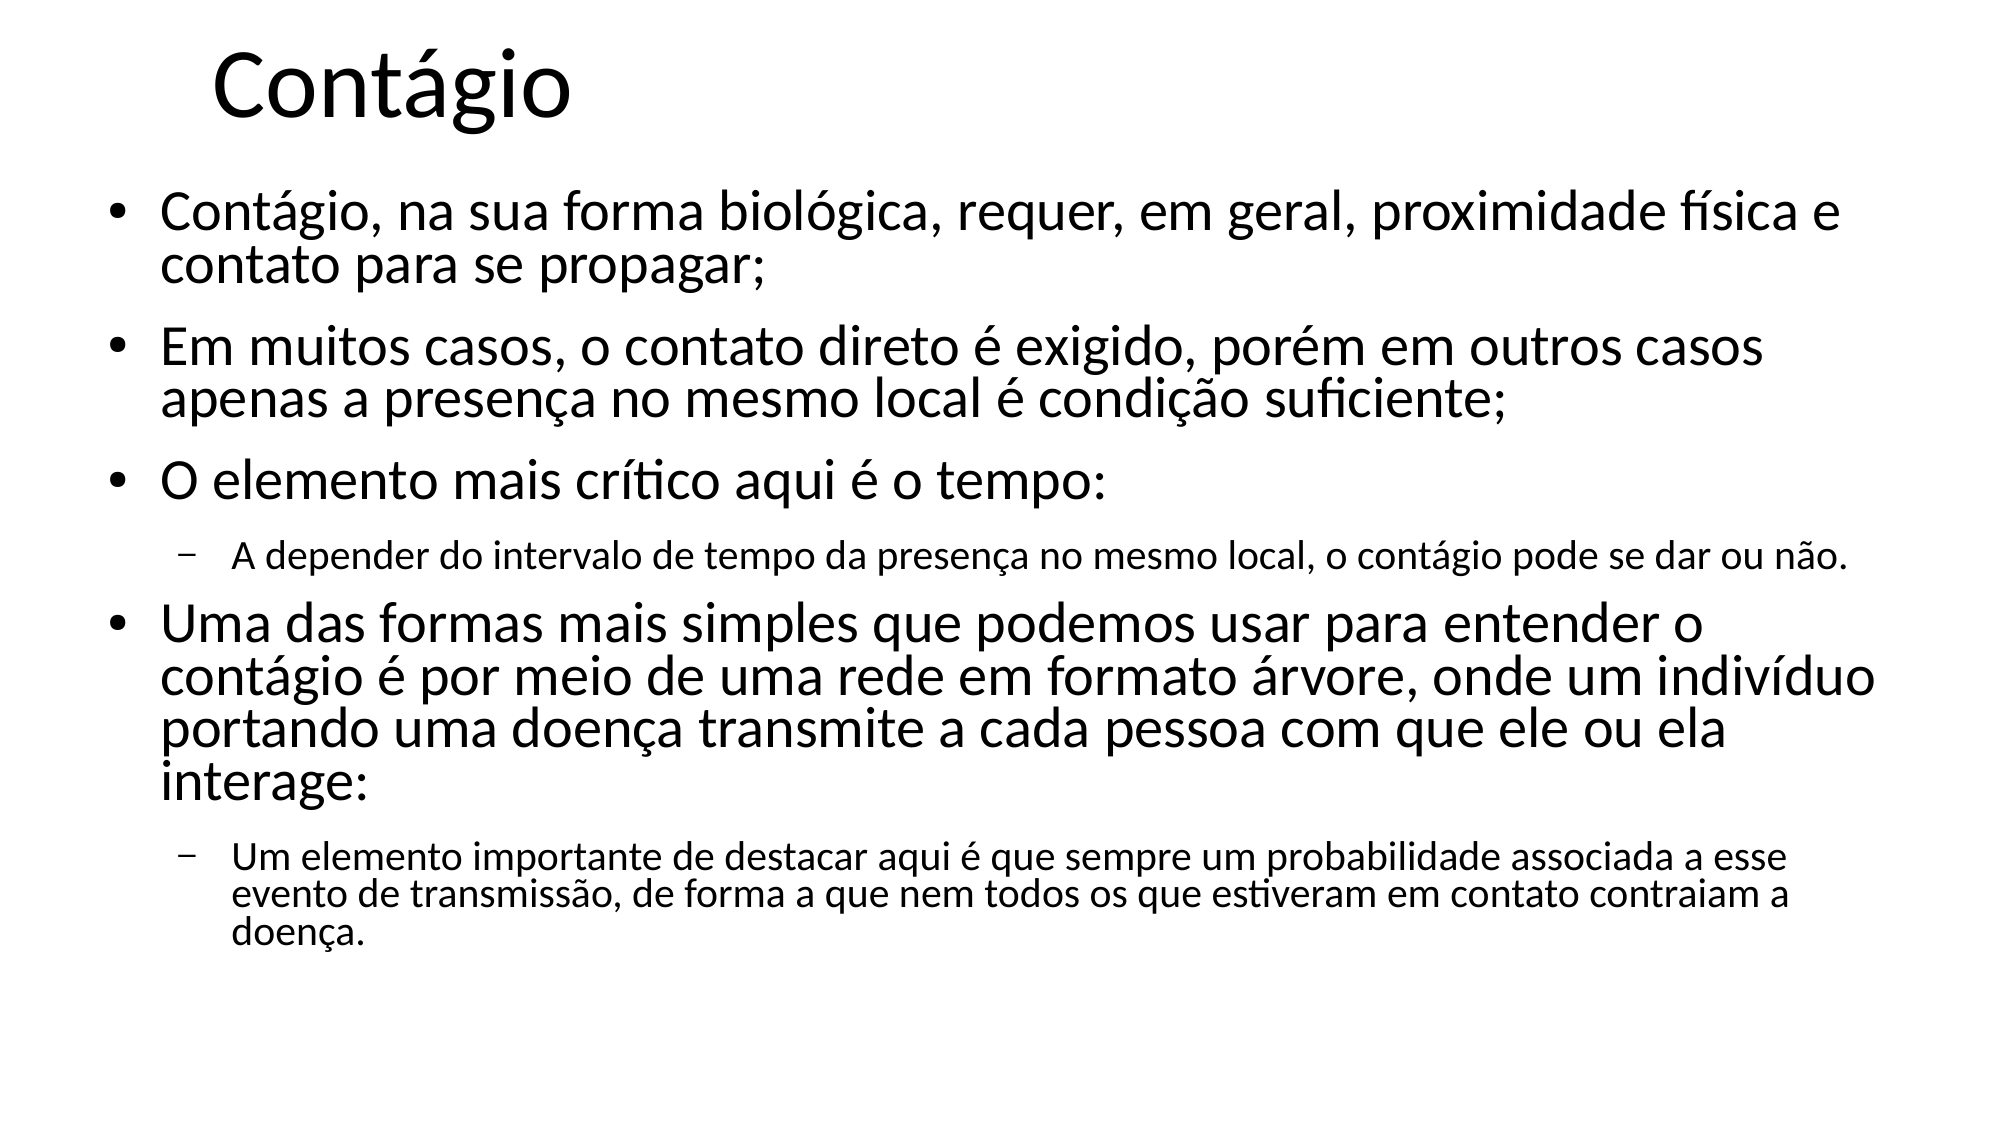

# Contágio
Contágio, na sua forma biológica, requer, em geral, proximidade física e contato para se propagar;
Em muitos casos, o contato direto é exigido, porém em outros casos apenas a presença no mesmo local é condição suficiente;
O elemento mais crítico aqui é o tempo:
A depender do intervalo de tempo da presença no mesmo local, o contágio pode se dar ou não.
Uma das formas mais simples que podemos usar para entender o contágio é por meio de uma rede em formato árvore, onde um indivíduo portando uma doença transmite a cada pessoa com que ele ou ela interage:
Um elemento importante de destacar aqui é que sempre um probabilidade associada a esse evento de transmissão, de forma a que nem todos os que estiveram em contato contraiam a doença.